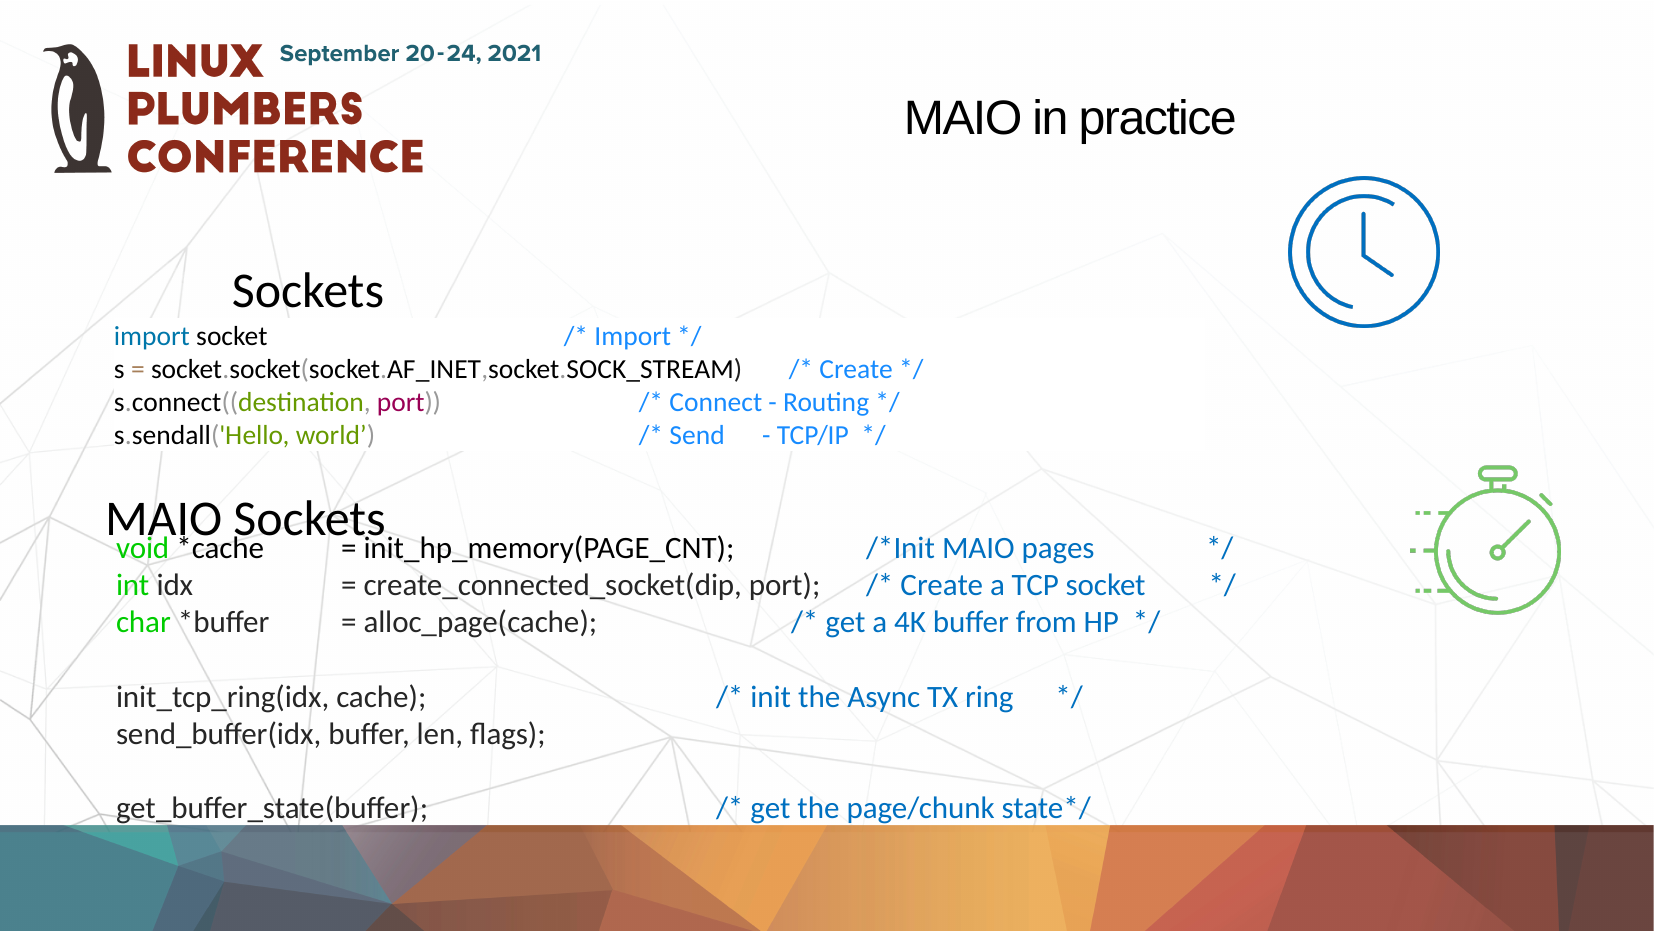

# MAIO in practice
Sockets
	MAIO Sockets
import socket 				/* Import */
s = socket.socket(socket.AF_INET,socket.SOCK_STREAM) 	/* Create */
s.connect((destination, port))			/* Connect - Routing */
s.sendall('Hello, world’) 			 	/* Send - TCP/IP */
void *cache 	= init_hp_memory(PAGE_CNT);		/*Init MAIO pages */
int idx 		= create_connected_socket(dip, port);	/* Create a TCP socket */
char *buffer 	= alloc_page(cache);			/* get a 4K buffer from HP */
init_tcp_ring(idx, cache);				/* init the Async TX ring */
send_buffer(idx, buffer, len, flags);
get_buffer_state(buffer);				/* get the page/chunk state*/